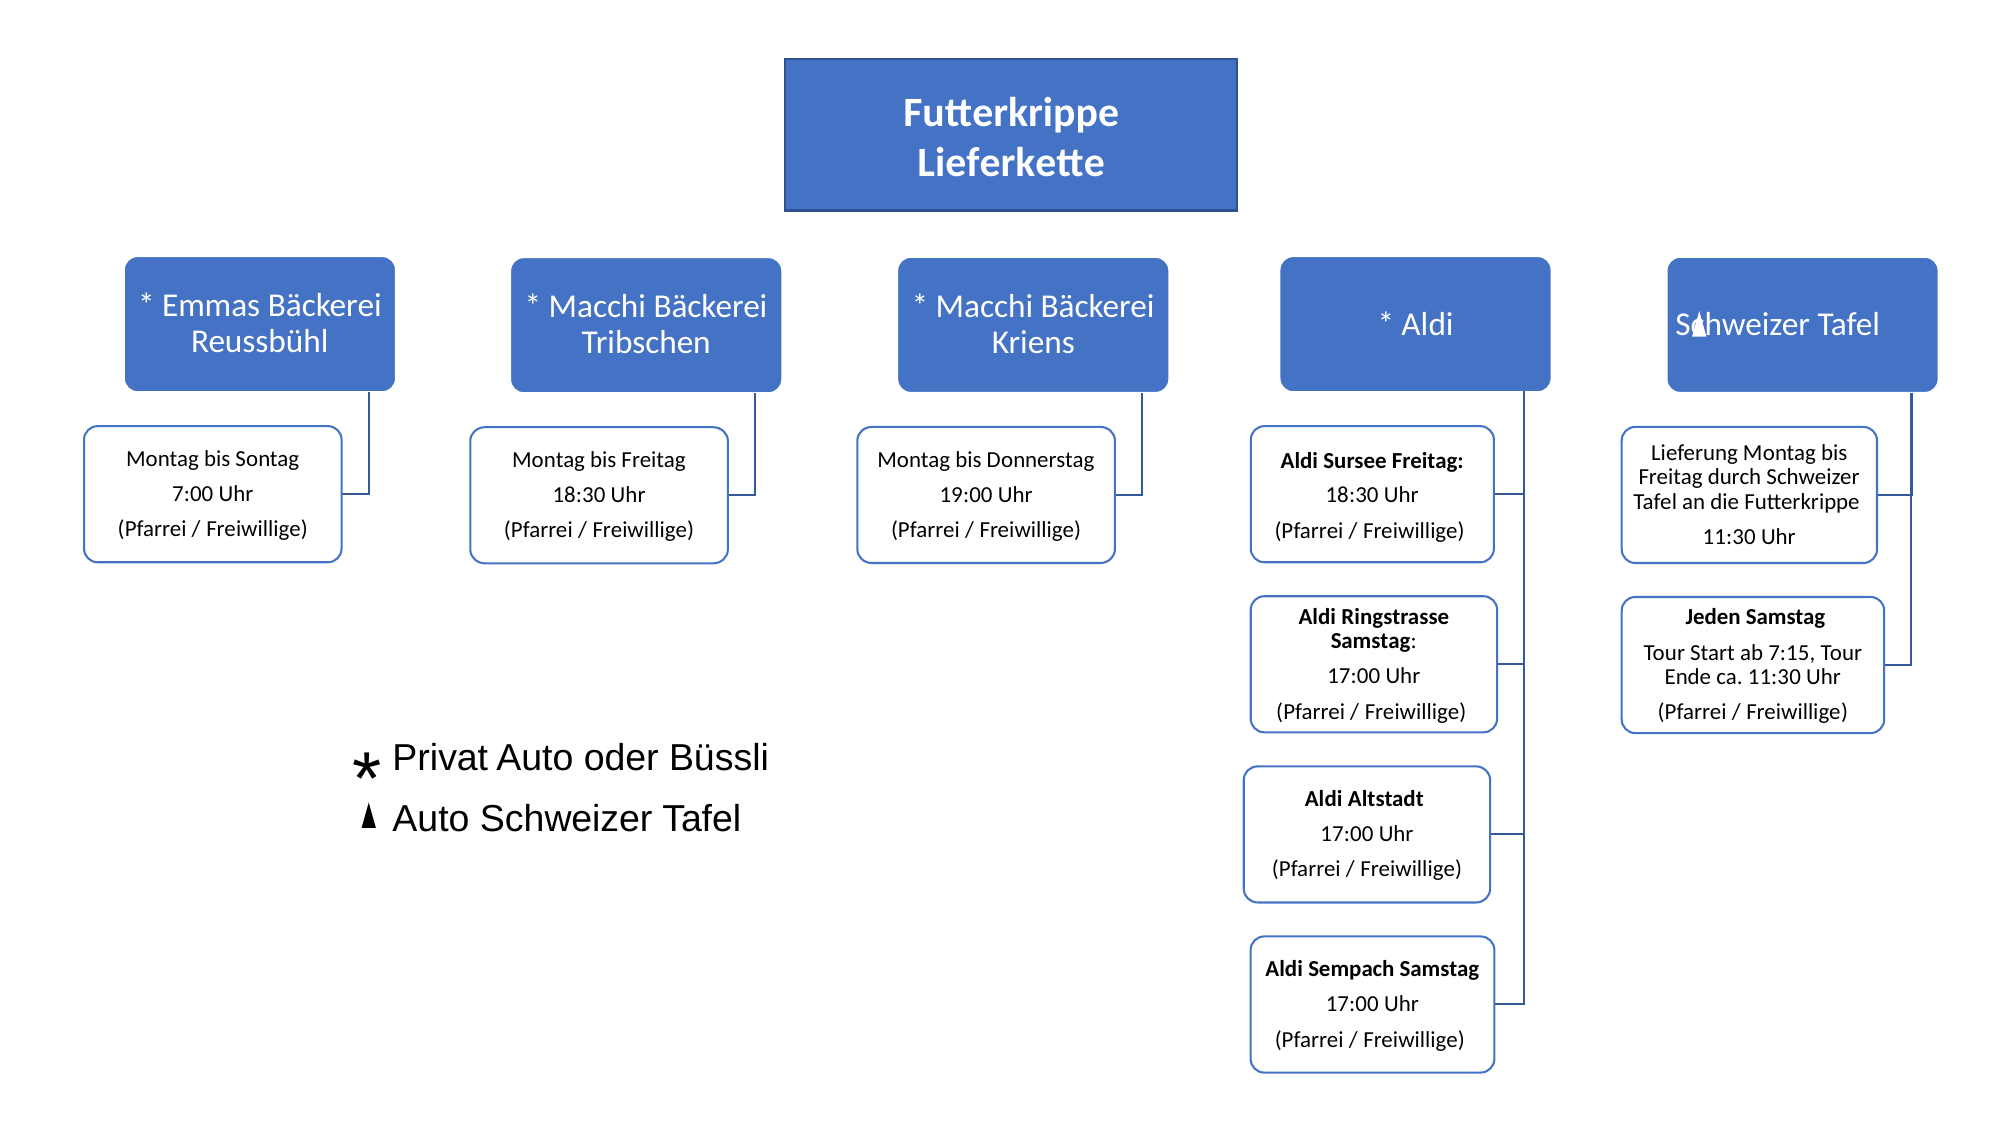

Futterkrippe
Lieferkette
* Emmas Bäckerei Reussbühl
* Aldi
* Macchi Bäckerei Kriens
Schweizer Tafel
Montag bis Sontag
7:00 Uhr
(Pfarrei / Freiwillige)
Aldi Sursee Freitag:
18:30 Uhr
(Pfarrei / Freiwillige)
Montag bis Donnerstag
19:00 Uhr
(Pfarrei / Freiwillige)
Lieferung Montag bis Freitag durch Schweizer Tafel an die Futterkrippe
11:30 Uhr
Aldi Ringstrasse Samstag:
17:00 Uhr
(Pfarrei / Freiwillige)
 Jeden Samstag
Tour Start ab 7:15, Tour Ende ca. 11:30 Uhr
(Pfarrei / Freiwillige)
Aldi Altstadt
17:00 Uhr
(Pfarrei / Freiwillige)
Aldi Sempach Samstag
17:00 Uhr
(Pfarrei / Freiwillige)
* Macchi Bäckerei Tribschen
Montag bis Freitag
18:30 Uhr
(Pfarrei / Freiwillige)
*
Auto Schweizer Tafel
Privat Auto oder Büssli